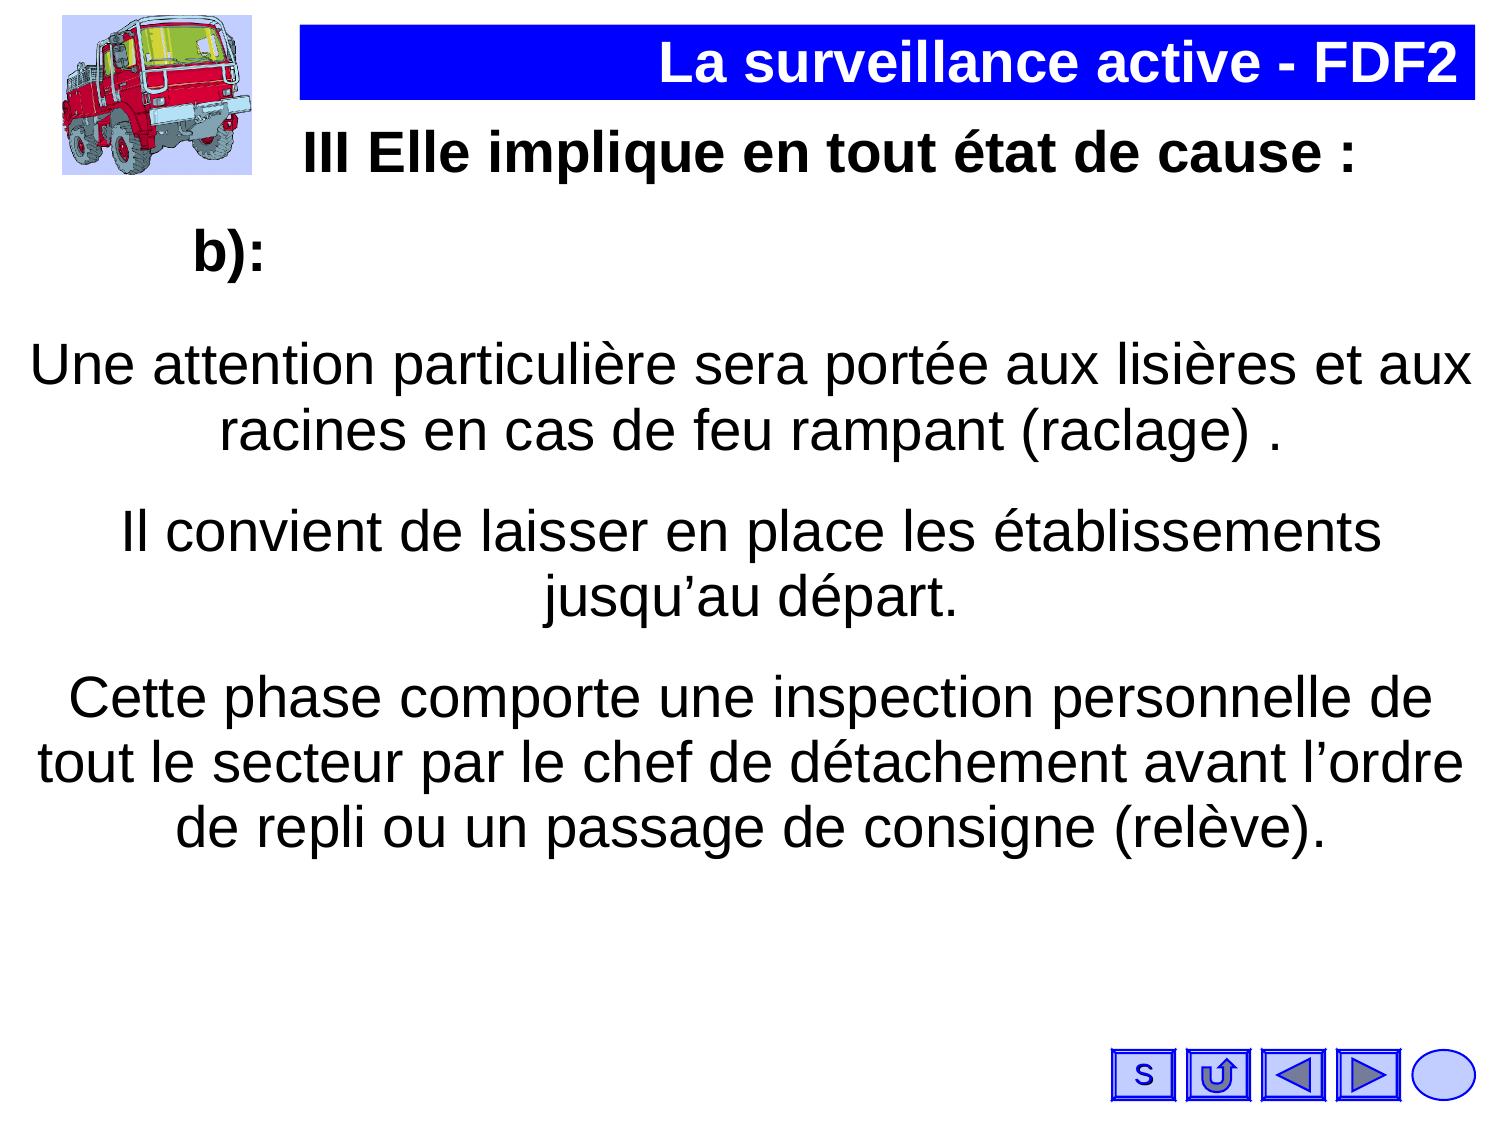

FDF2
La surveillance active - FDF2
III Elle implique en tout état de cause :
b):
Une attention particulière sera portée aux lisières et aux racines en cas de feu rampant (raclage) .
Il convient de laisser en place les établissements jusqu’au départ.
Cette phase comporte une inspection personnelle de tout le secteur par le chef de détachement avant l’ordre de repli ou un passage de consigne (relève).